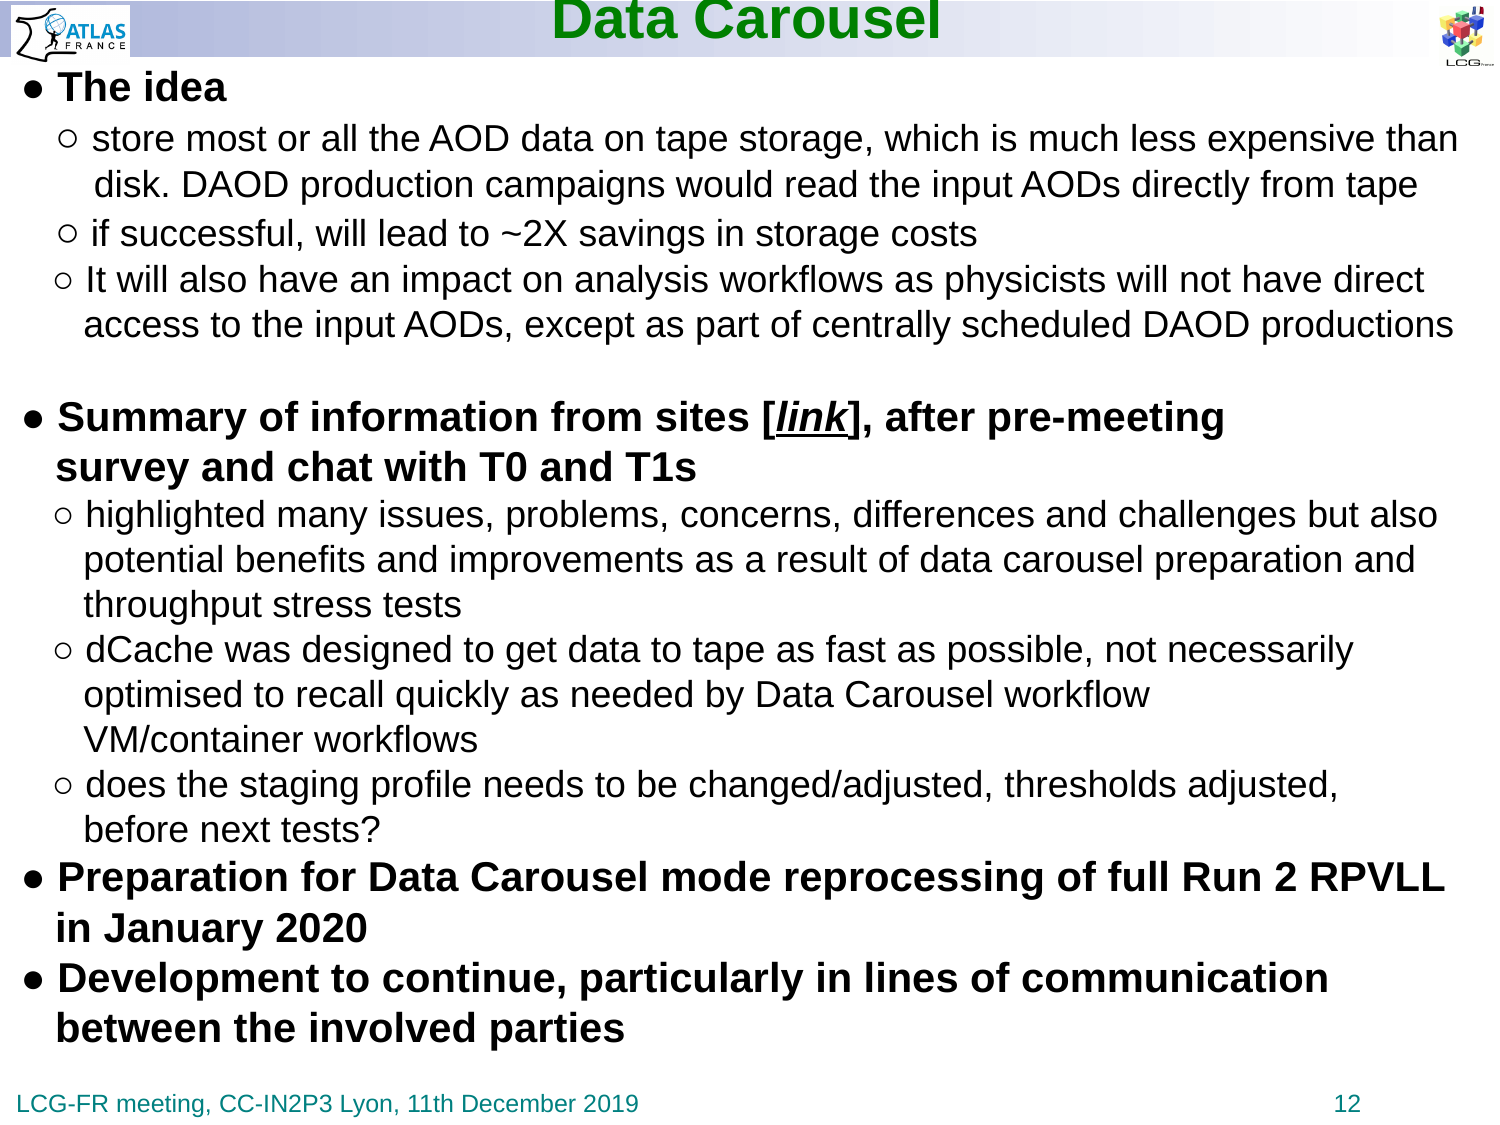

Data Carousel
● The idea
 ○ store most or all the AOD data on tape storage, which is much less expensive than
 disk. DAOD production campaigns would read the input AODs directly from tape
 ○ if successful, will lead to ~2X savings in storage costs
 ○ It will also have an impact on analysis workflows as physicists will not have direct
 access to the input AODs, except as part of centrally scheduled DAOD productions
● Summary of information from sites [link], after pre-meeting
 survey and chat with T0 and T1s
 ○ highlighted many issues, problems, concerns, differences and challenges but also
 potential benefits and improvements as a result of data carousel preparation and
 throughput stress tests
 ○ dCache was designed to get data to tape as fast as possible, not necessarily
 optimised to recall quickly as needed by Data Carousel workflow
 VM/container workflows
 ○ does the staging profile needs to be changed/adjusted, thresholds adjusted,
 before next tests?
● Preparation for Data Carousel mode reprocessing of full Run 2 RPVLL
 in January 2020
● Development to continue, particularly in lines of communication
 between the involved parties